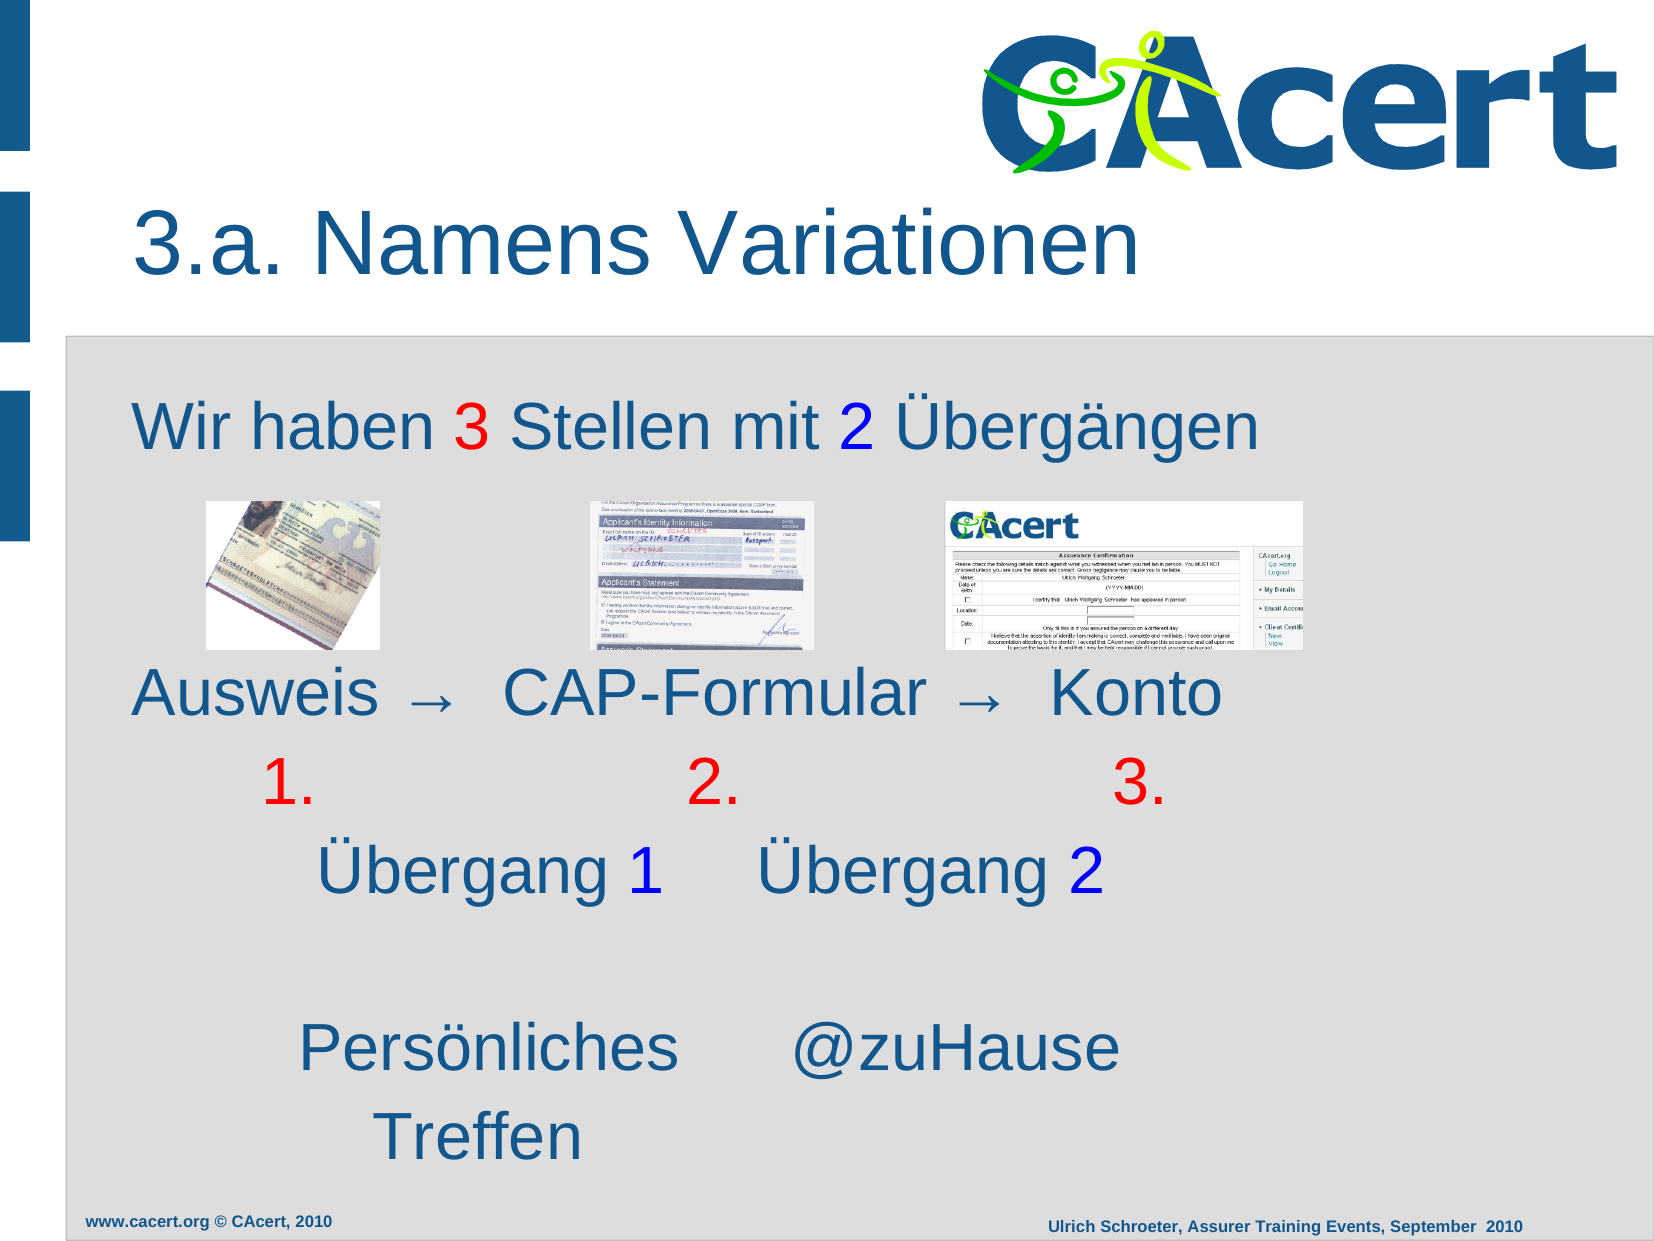

3.a. Namens Variationen
Wir haben 3 Stellen mit 2 Übergängen
Ausweis → CAP-Formular → Konto
 1. 2. 3.
 Übergang 1 Übergang 2
 Persönliches @zuHause
 Treffen